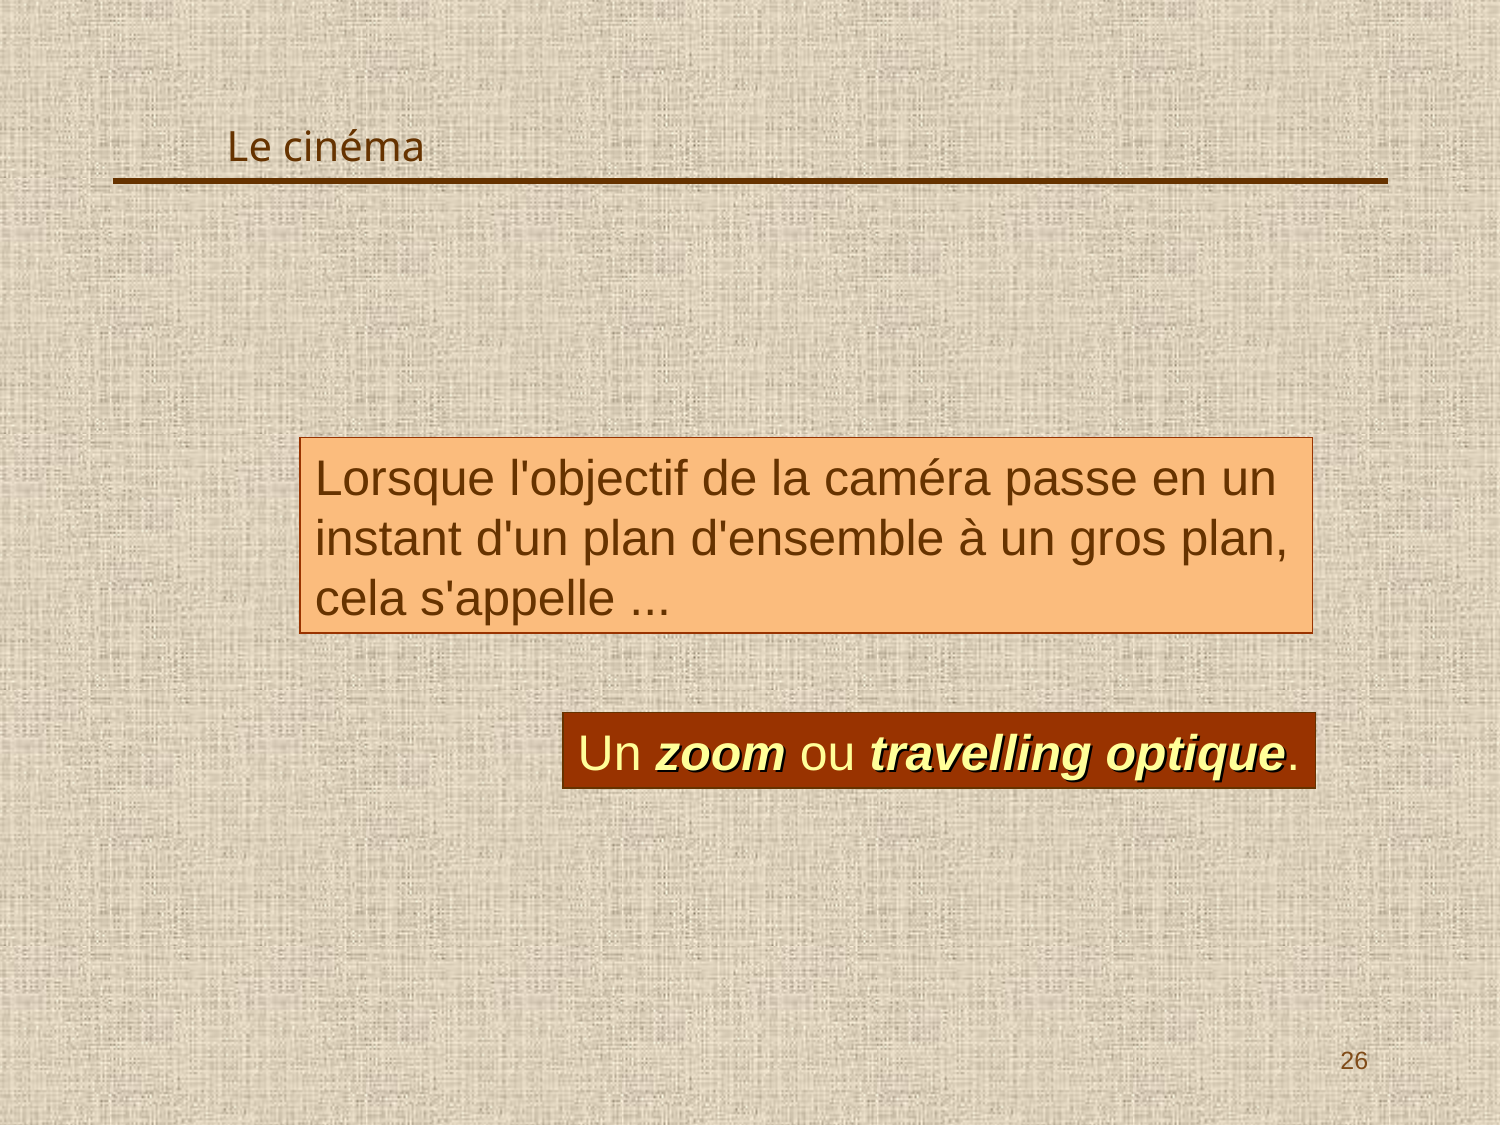

Le cinéma
Lorsque l'objectif de la caméra passe en un instant d'un plan d'ensemble à un gros plan, cela s'appelle ...
Un zoom ou travelling optique.
26